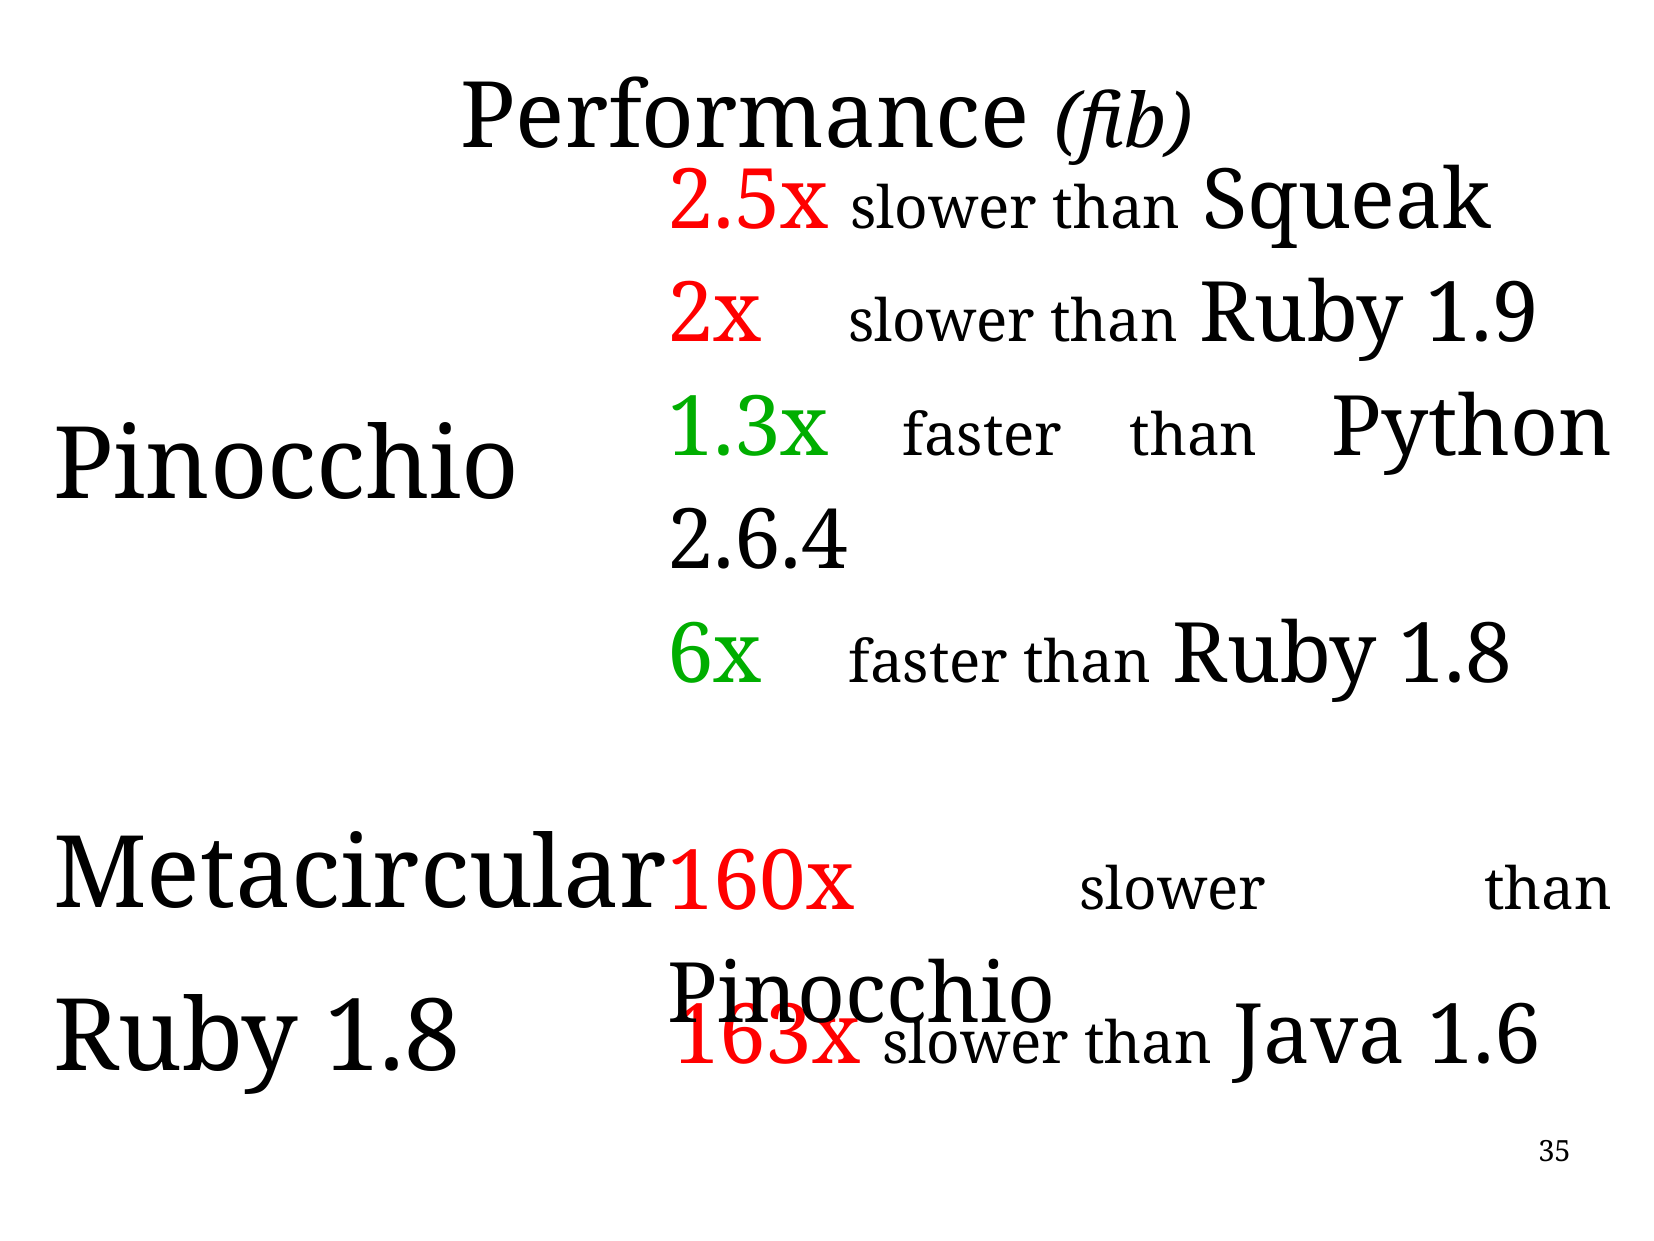

# Performance (fib)
2.5x slower than Squeak
2x slower than Ruby 1.9
1.3x faster than Python 2.6.4
6x faster than Ruby 1.8
160x slower than Pinocchio
Pinocchio
Metacircular
Ruby 1.8
163x slower than Java 1.6
35